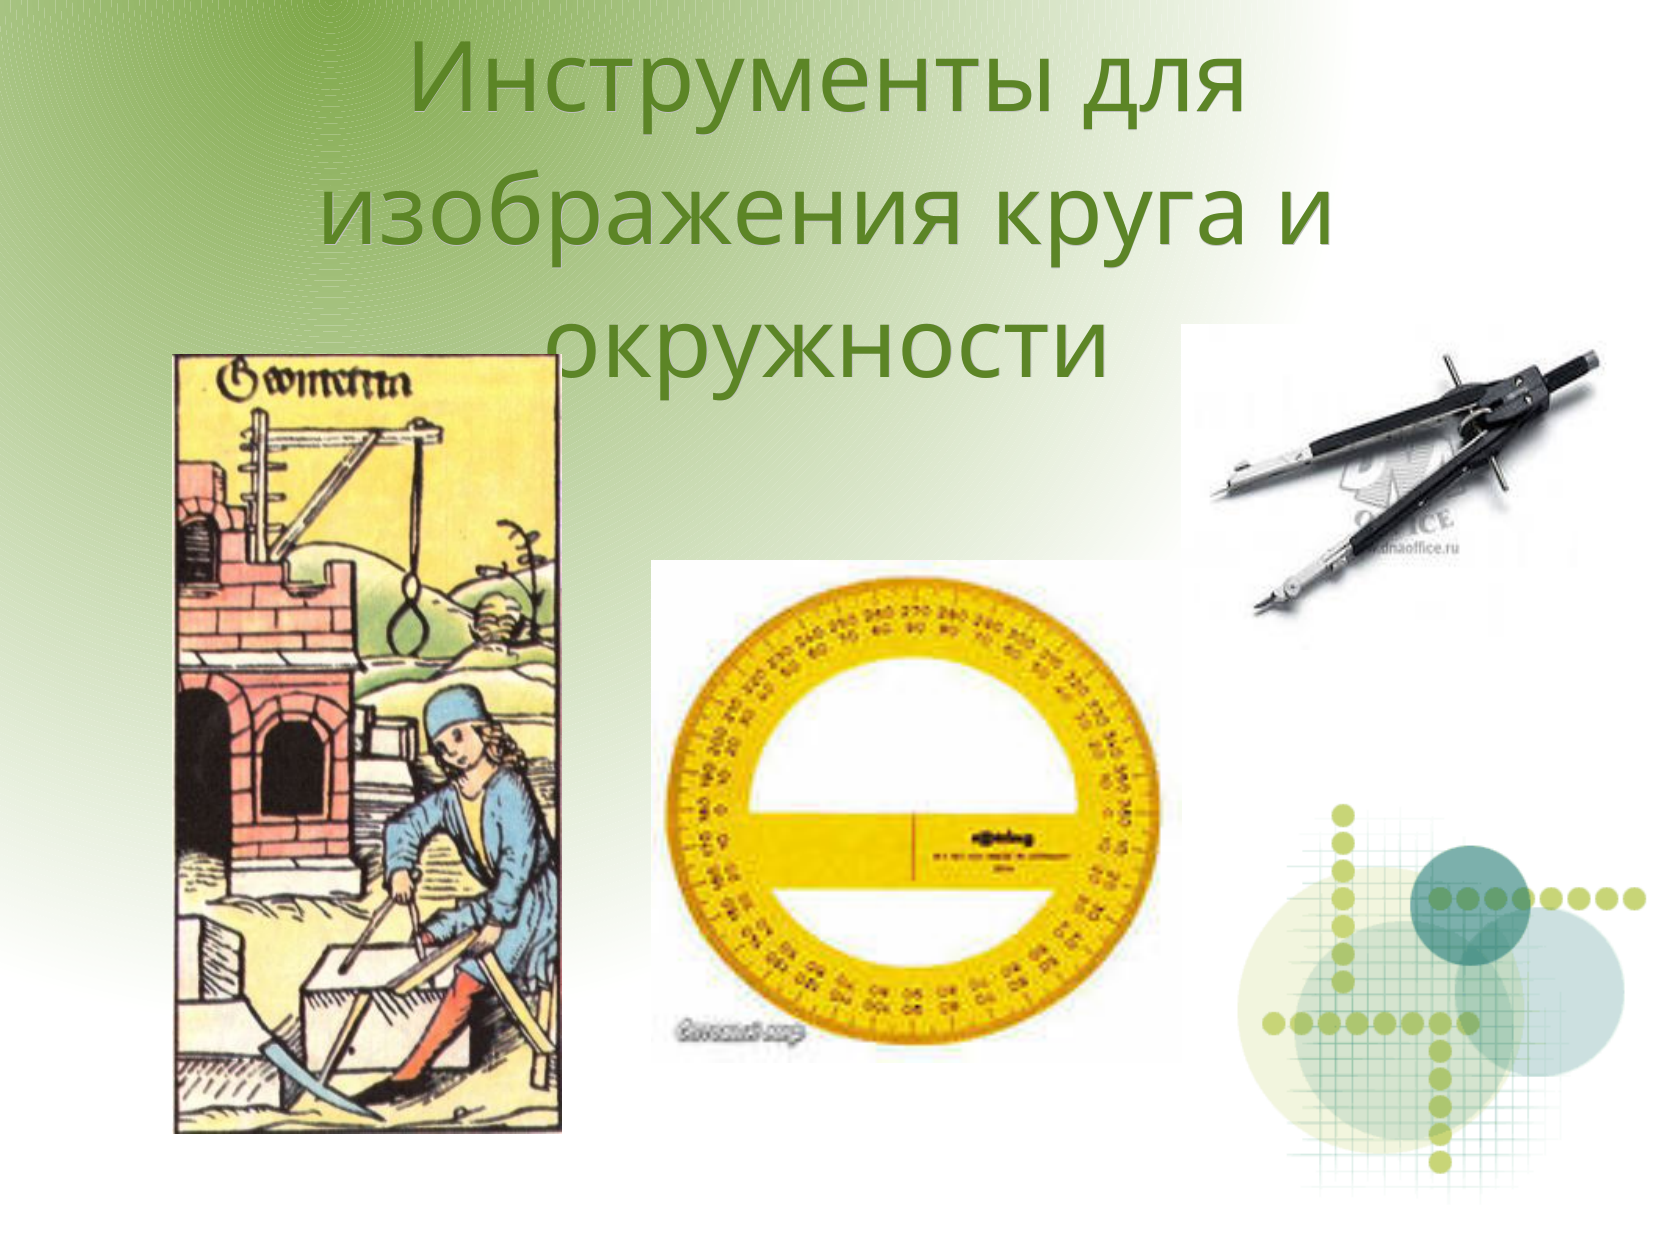

# Инструменты для изображения круга и окружности